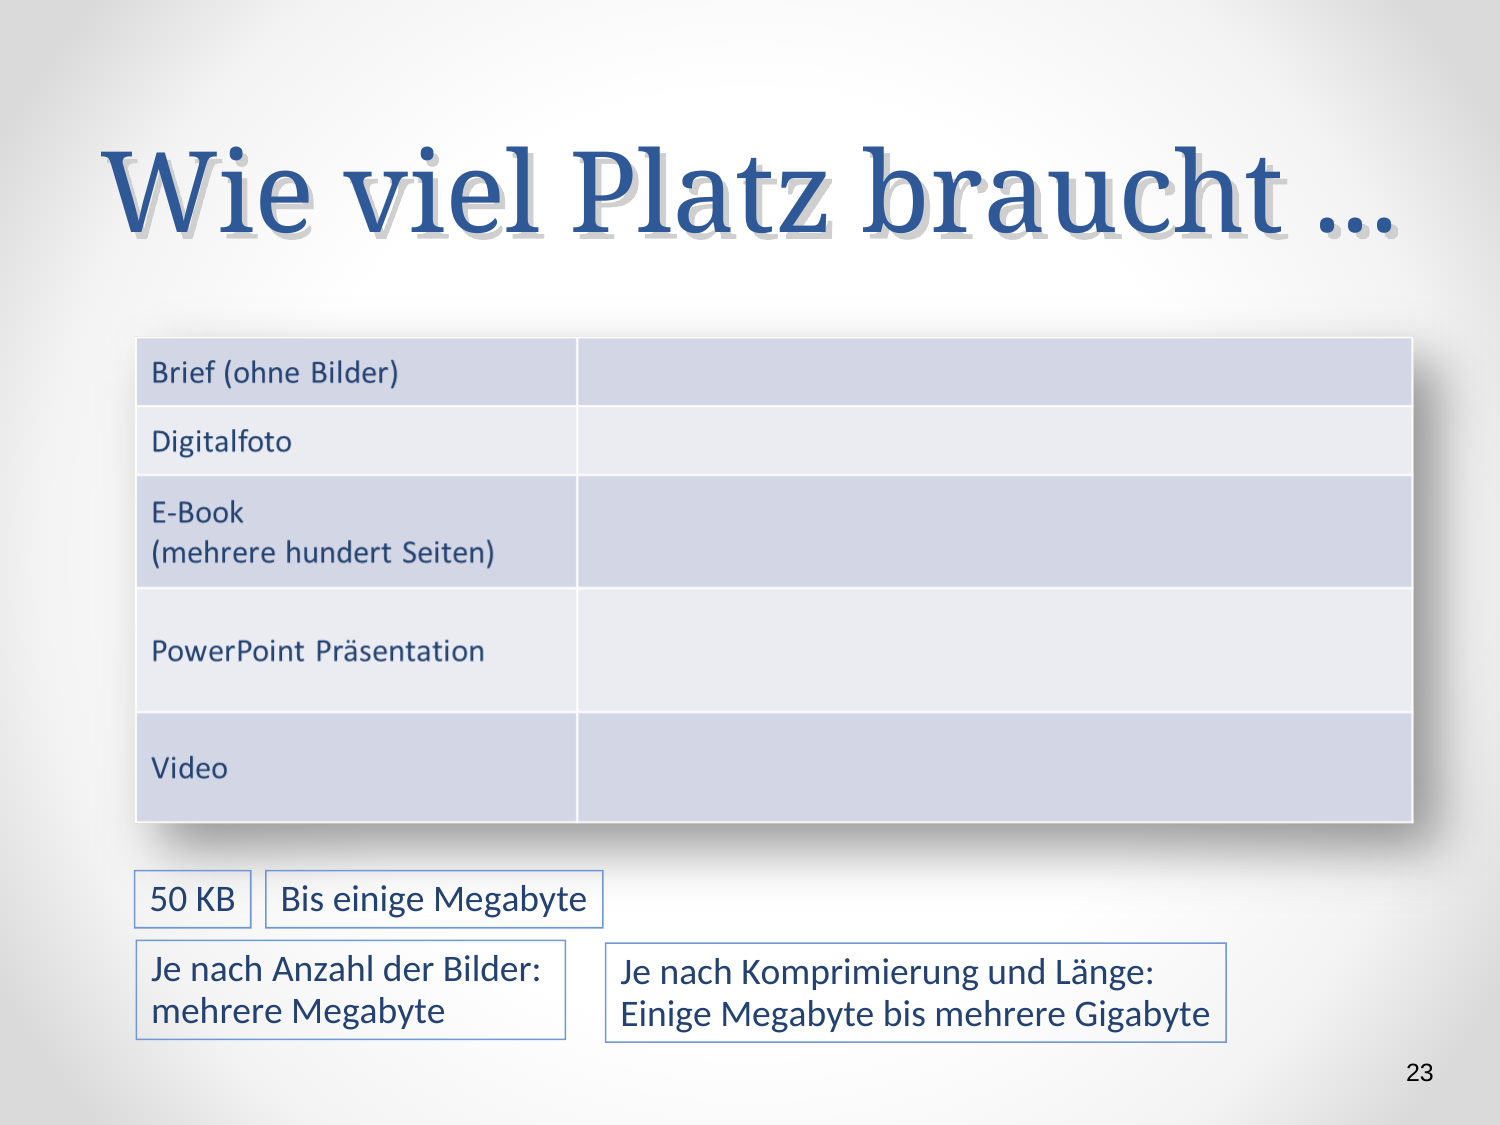

# Wie viel Platz braucht ...
50 KB
Bis einige Megabyte
Je nach Anzahl der Bilder:
mehrere Megabyte
Je nach Komprimierung und Länge:
Einige Megabyte bis mehrere Gigabyte